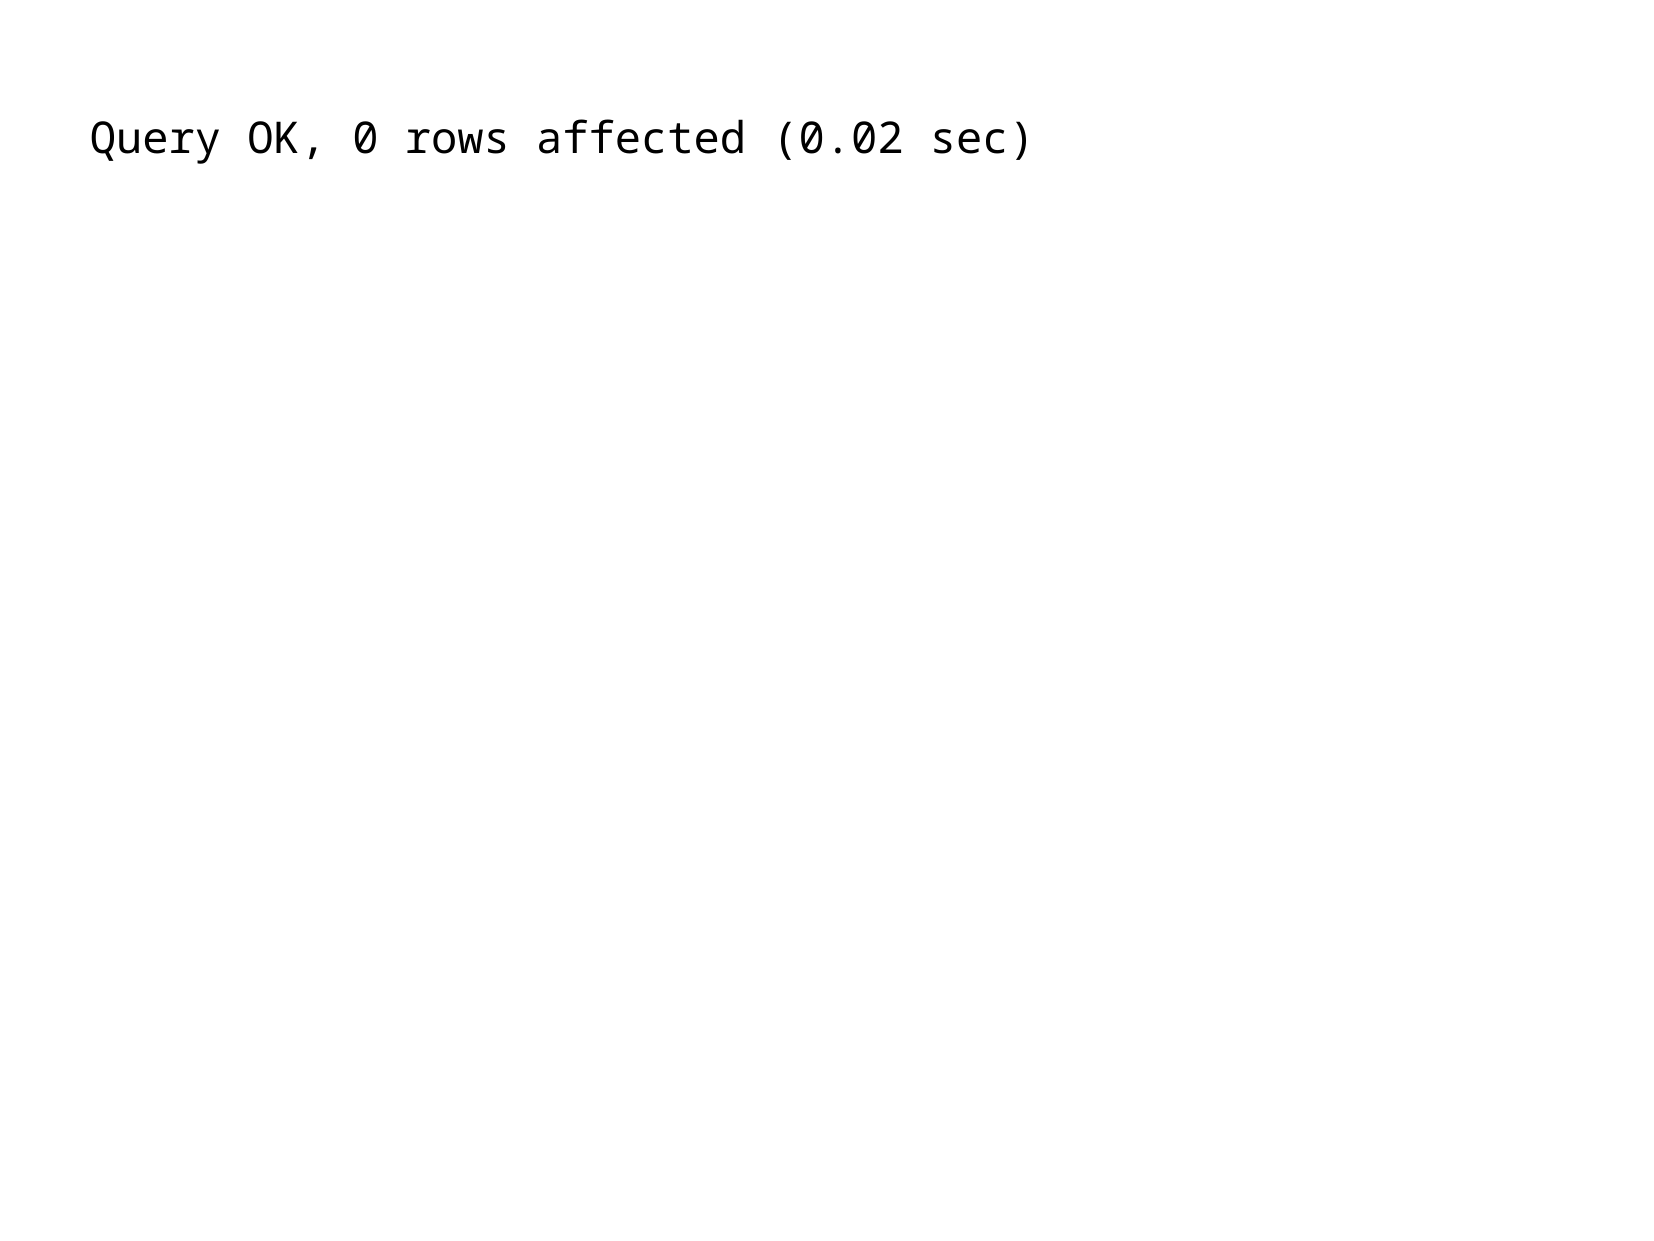

Query OK, 0 rows affected (0.02 sec)